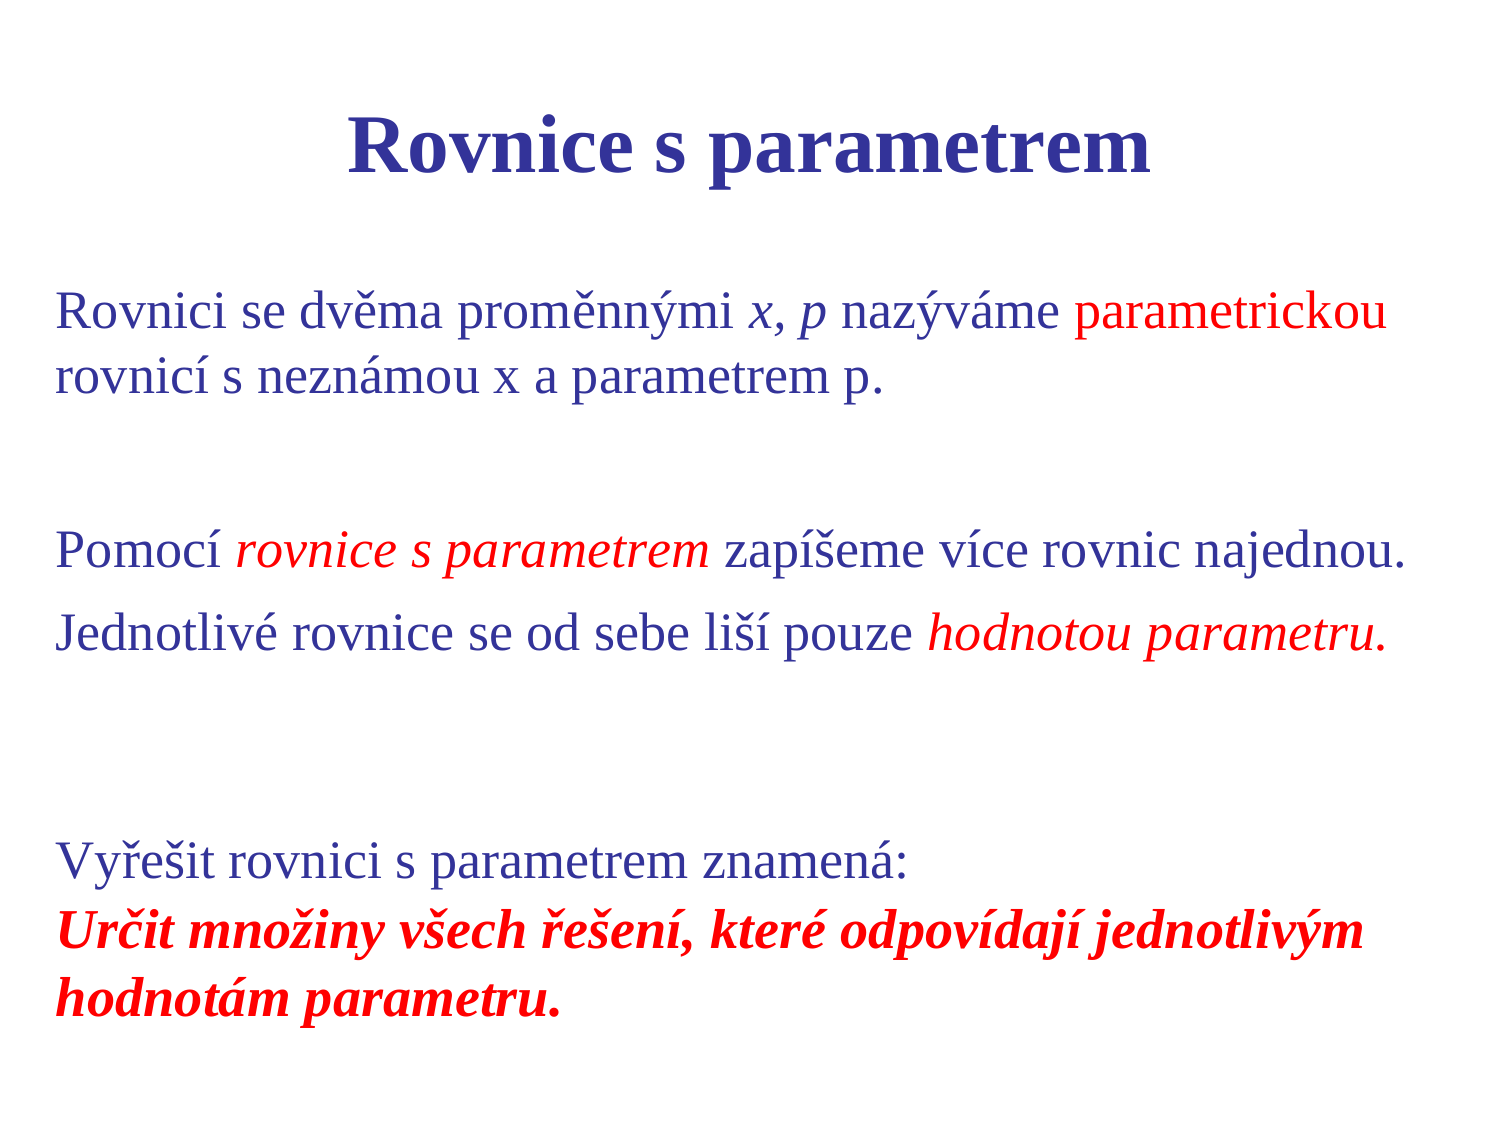

Rovnice s parametrem
Rovnici se dvěma proměnnými x, p nazýváme parametrickou rovnicí s neznámou x a parametrem p.
Pomocí rovnice s parametrem zapíšeme více rovnic najednou.
Jednotlivé rovnice se od sebe liší pouze hodnotou parametru.
Vyřešit rovnici s parametrem znamená:
Určit množiny všech řešení, které odpovídají jednotlivým hodnotám parametru.